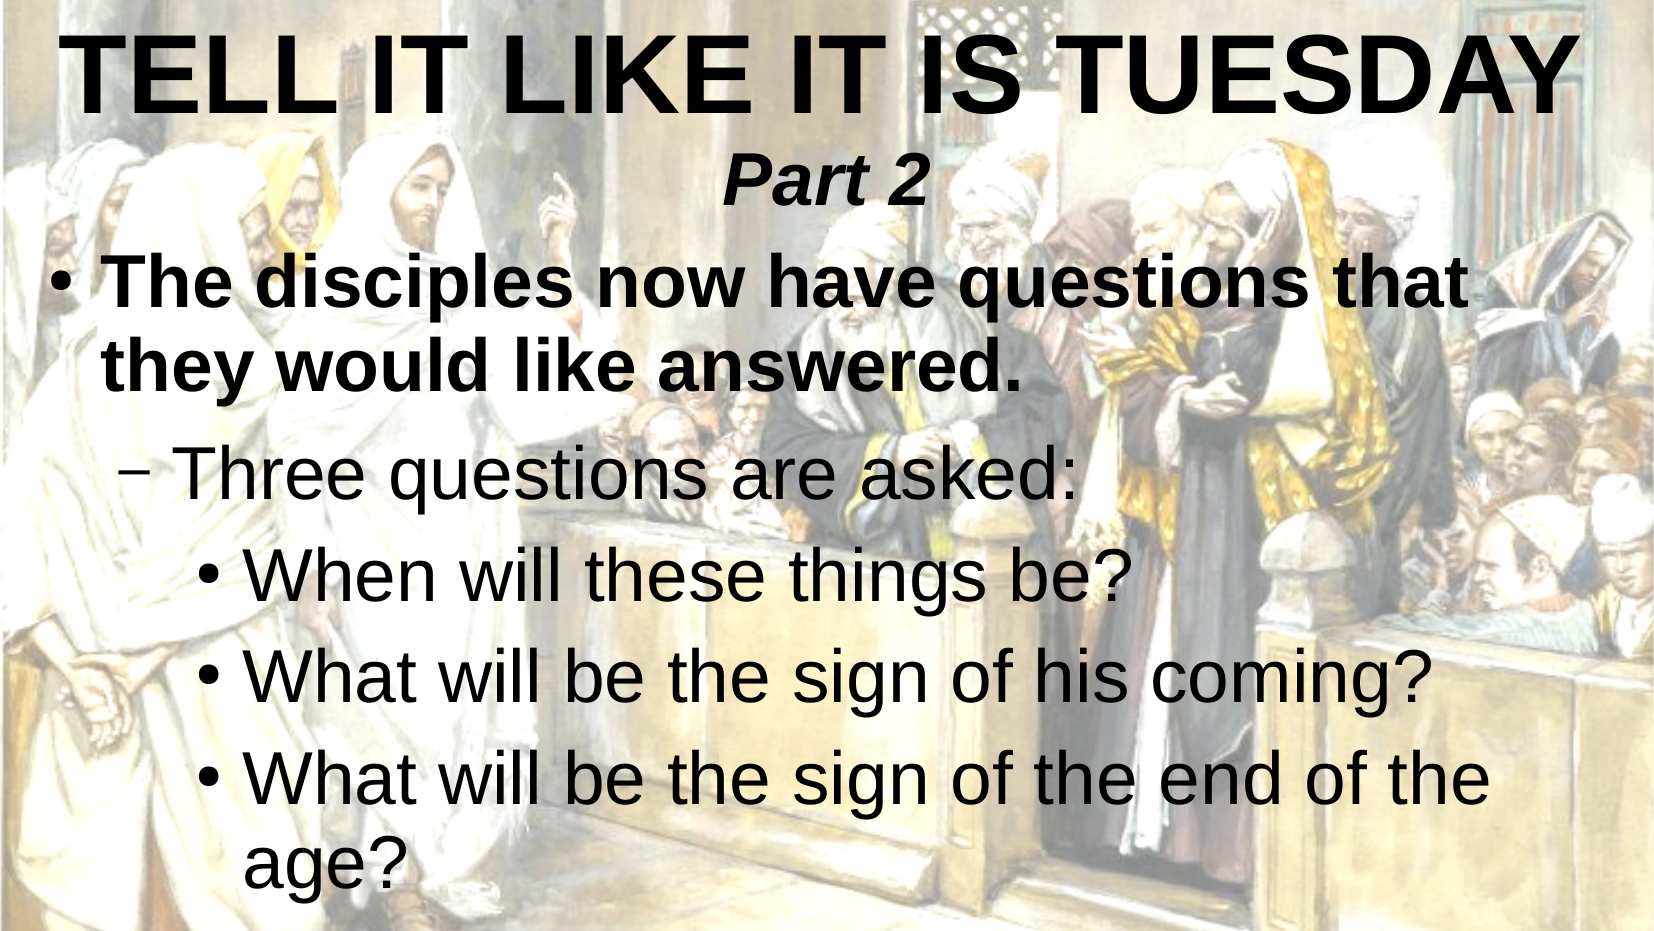

TELL IT LIKE IT IS TUESDAY
Part 2
# The disciples now have questions that they would like answered.
Three questions are asked:
When will these things be?
What will be the sign of his coming?
What will be the sign of the end of the age?